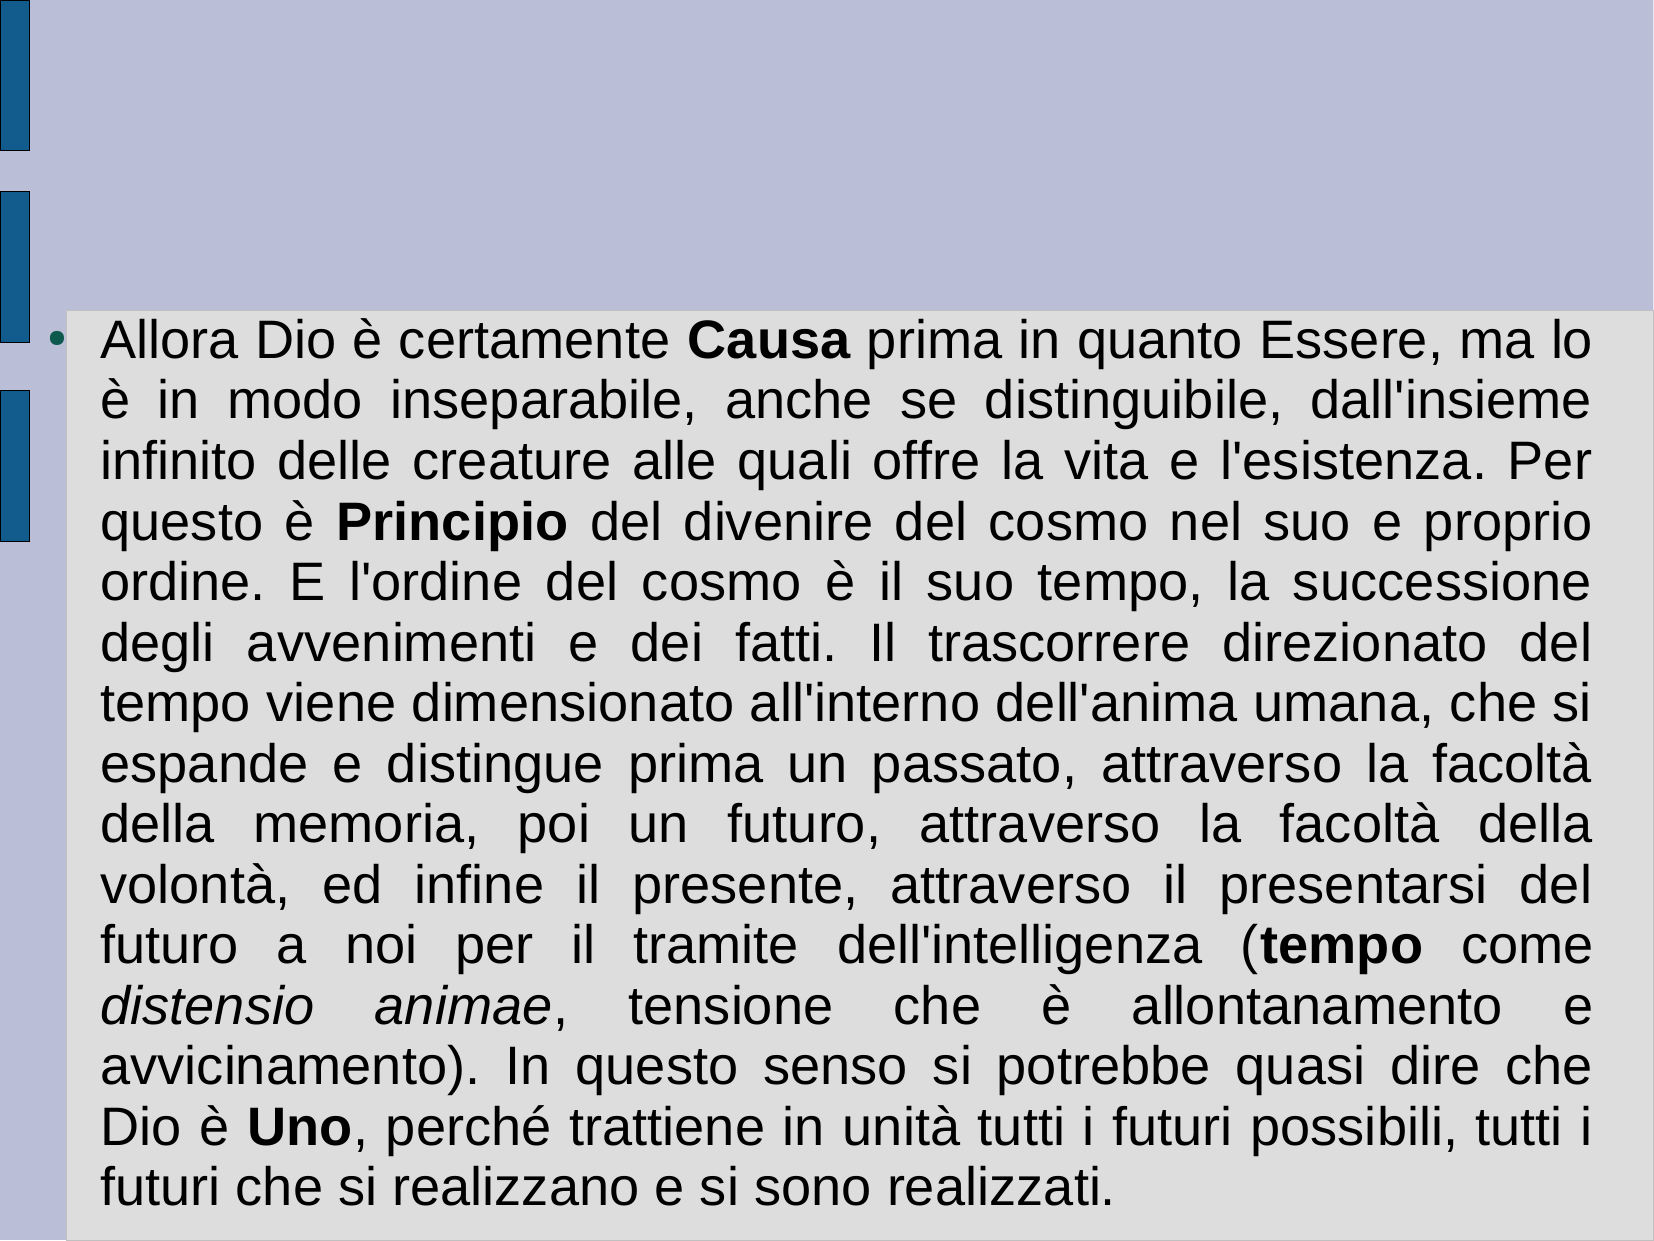

#
Allora Dio è certamente Causa prima in quanto Essere, ma lo è in modo inseparabile, anche se distinguibile, dall'insieme infinito delle creature alle quali offre la vita e l'esistenza. Per questo è Principio del divenire del cosmo nel suo e proprio ordine. E l'ordine del cosmo è il suo tempo, la successione degli avvenimenti e dei fatti. Il trascorrere direzionato del tempo viene dimensionato all'interno dell'anima umana, che si espande e distingue prima un passato, attraverso la facoltà della memoria, poi un futuro, attraverso la facoltà della volontà, ed infine il presente, attraverso il presentarsi del futuro a noi per il tramite dell'intelligenza (tempo come distensio animae, tensione che è allontanamento e avvicinamento). In questo senso si potrebbe quasi dire che Dio è Uno, perché trattiene in unità tutti i futuri possibili, tutti i futuri che si realizzano e si sono realizzati.